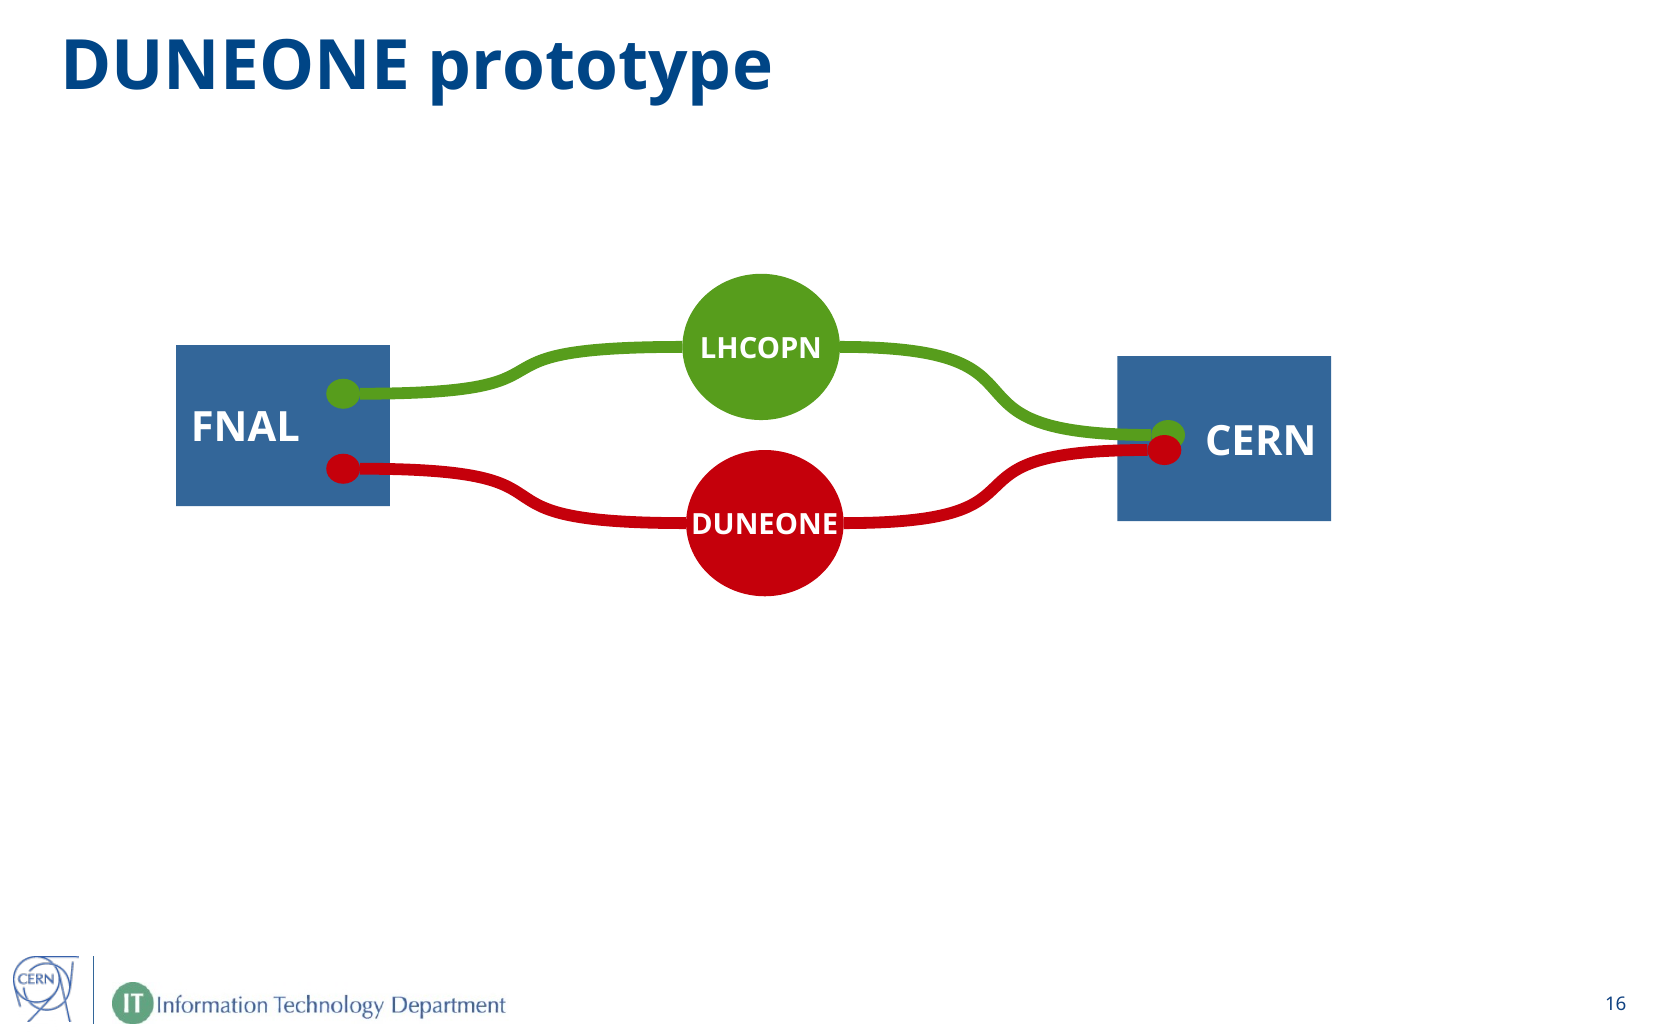

# DUNEONE prototype
LHCOPN
FNAL
CERN
DUNEONE